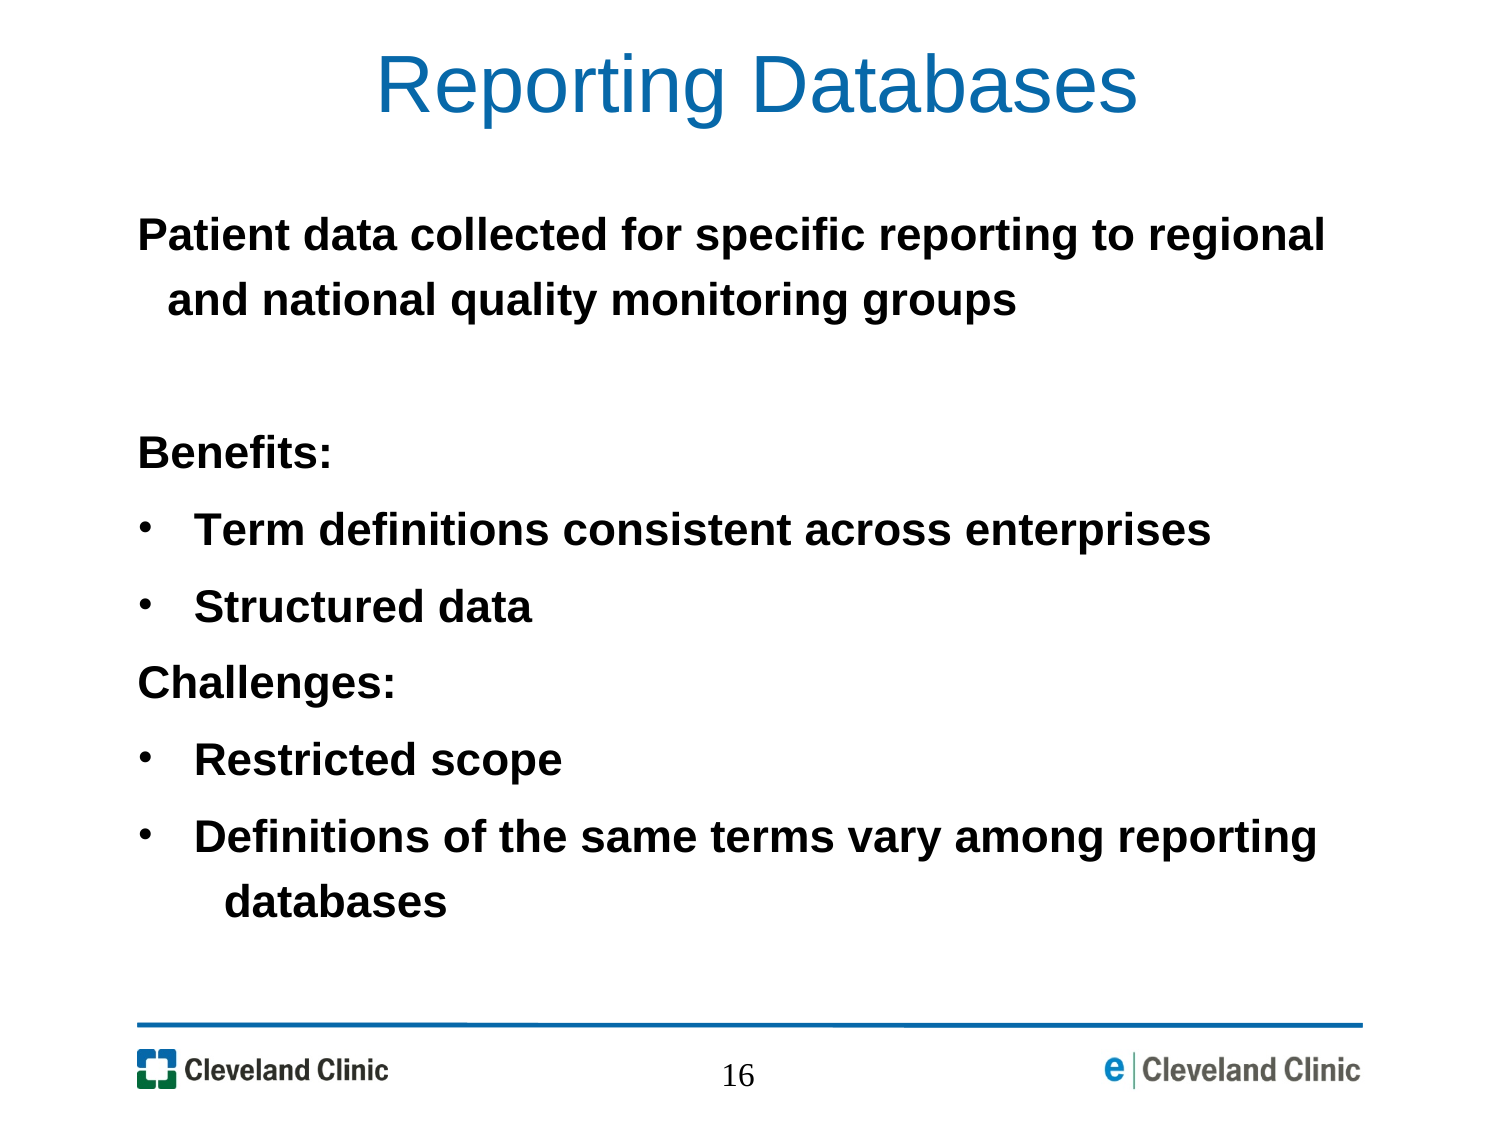

# Reporting Databases
Patient data collected for specific reporting to regional and national quality monitoring groups
Benefits:
Term definitions consistent across enterprises
Structured data
Challenges:
Restricted scope
Definitions of the same terms vary among reporting databases
16